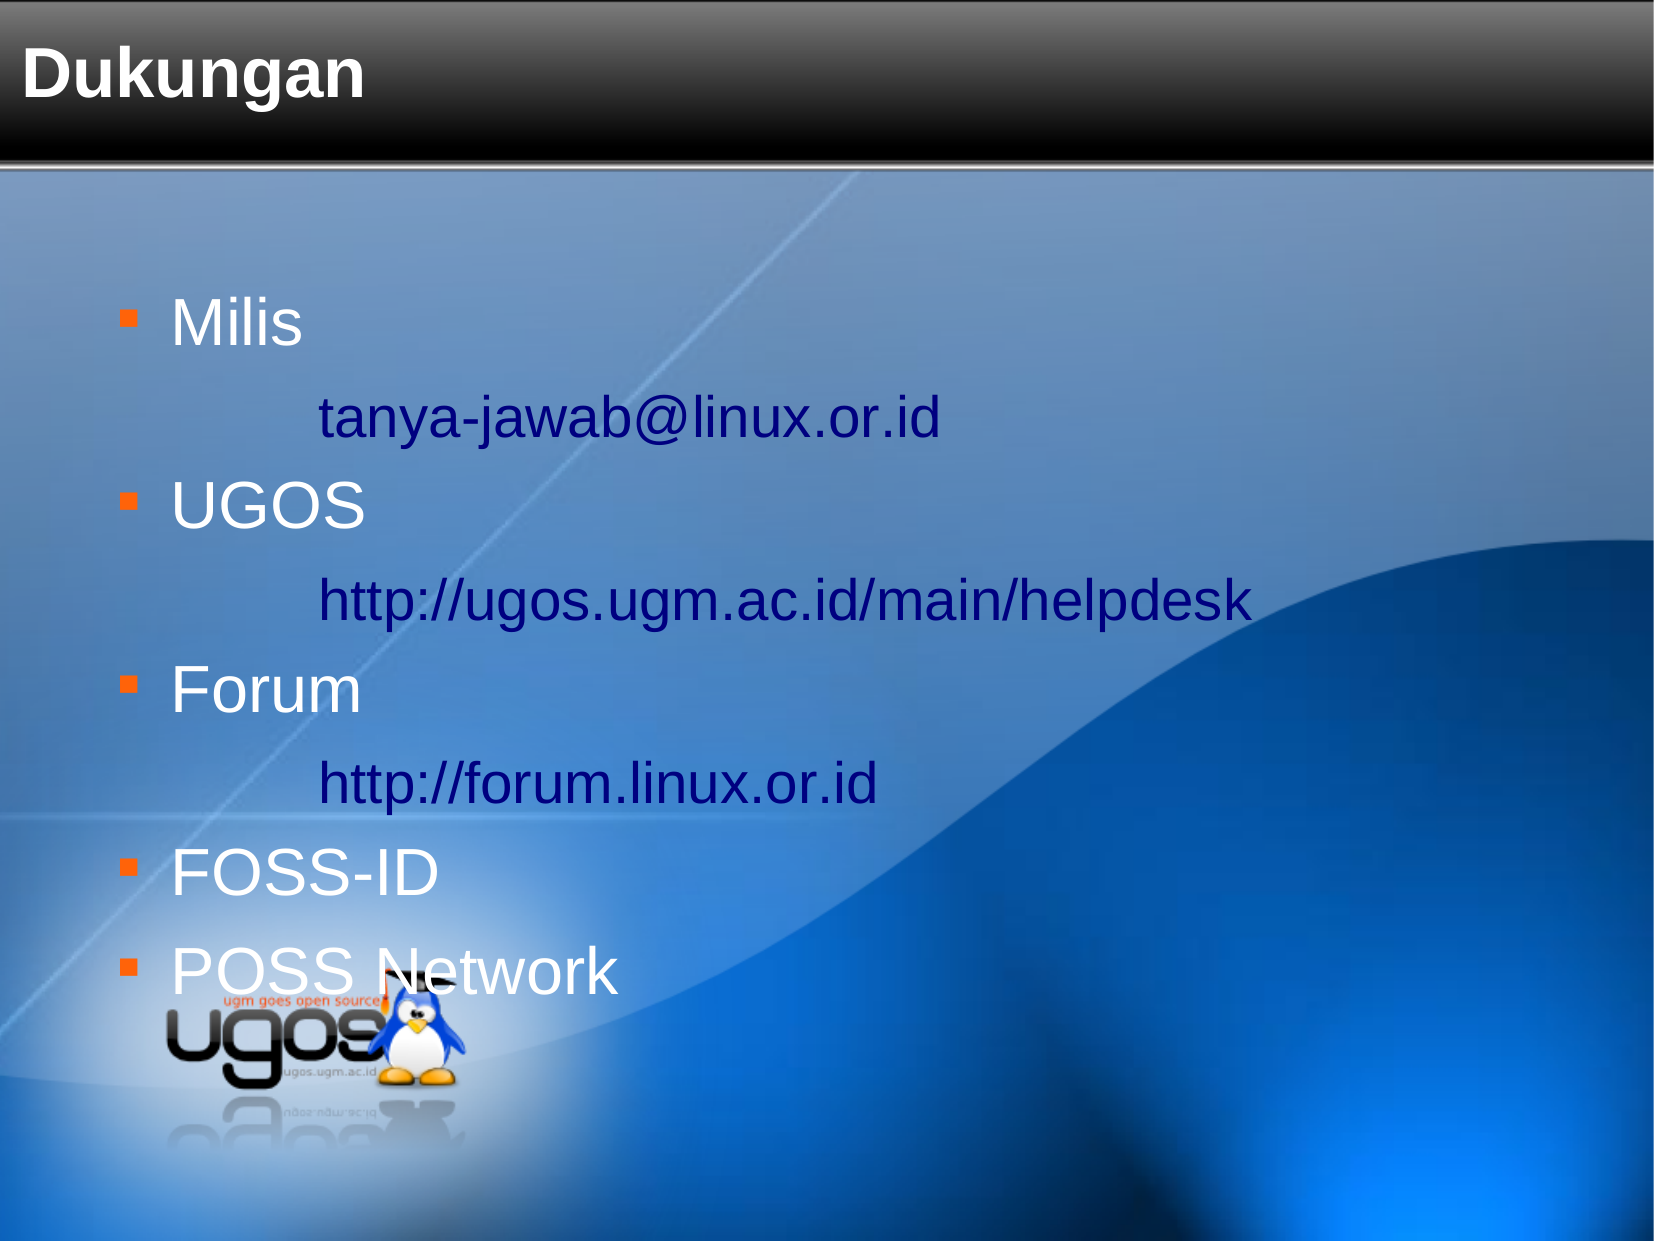

# Dukungan
Milis
tanya-jawab@linux.or.id
UGOS
http://ugos.ugm.ac.id/main/helpdesk
Forum
http://forum.linux.or.id
FOSS-ID
POSS Network